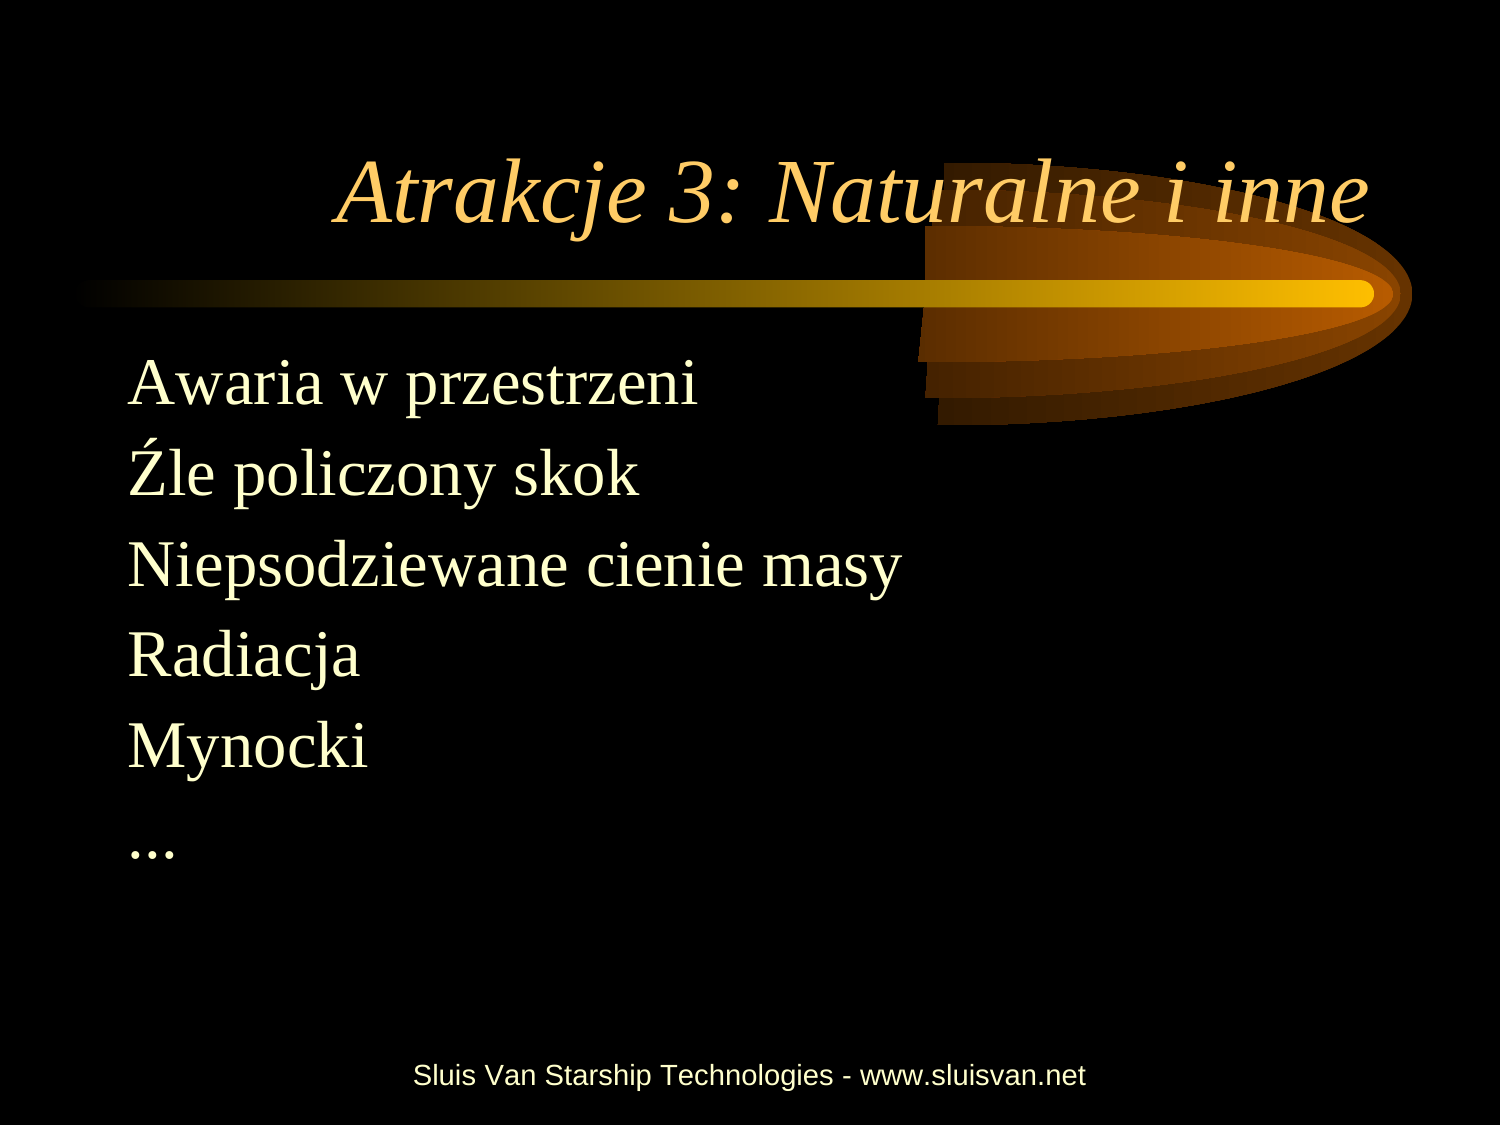

# Atrakcje 3: Naturalne i inne
Awaria w przestrzeni
Źle policzony skok
Niepsodziewane cienie masy
Radiacja
Mynocki
...
Sluis Van Starship Technologies - www.sluisvan.net